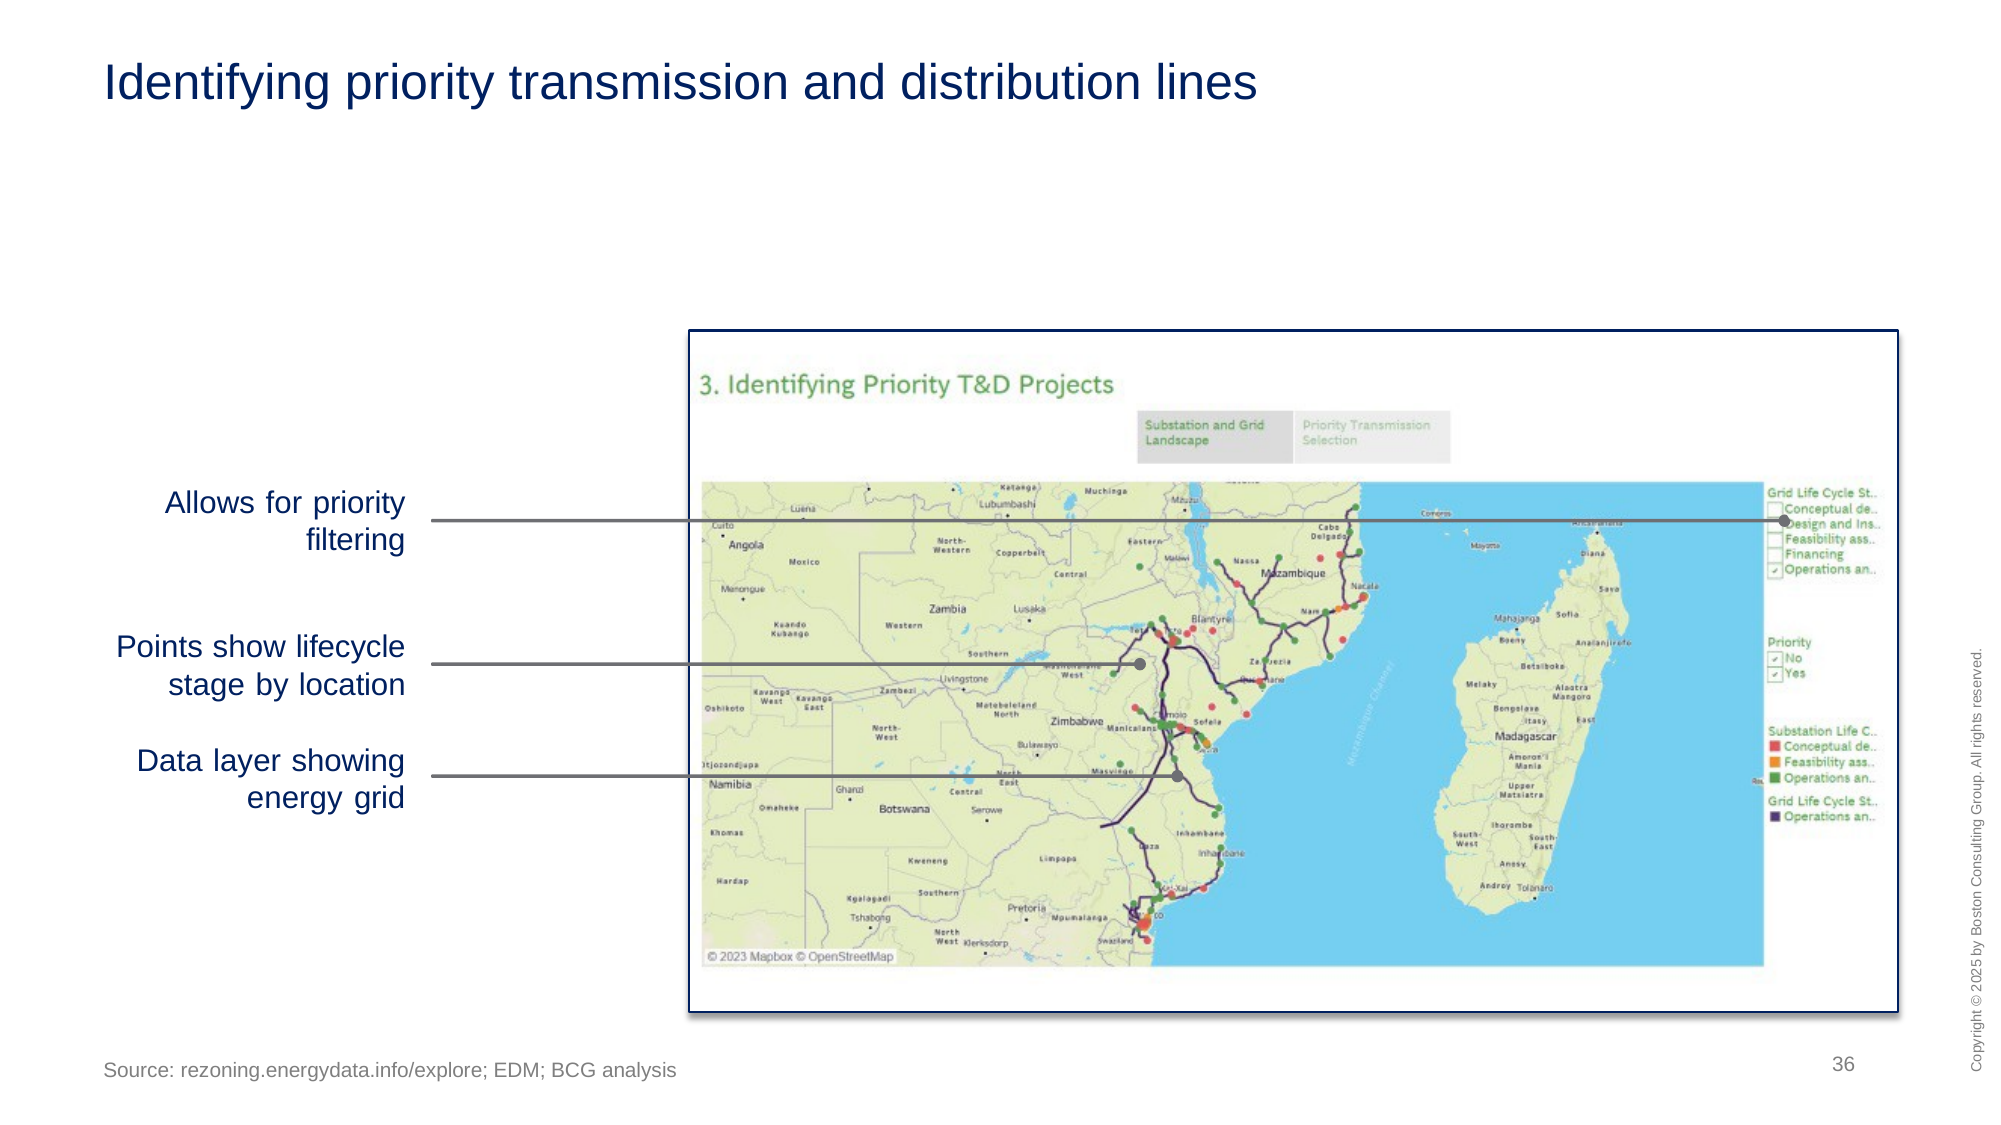

# Identifying priority transmission and distribution lines
Allows for priority
filtering
Points show lifecycle stage by location
Data layer showing
energy grid
Source: rezoning.energydata.info/explore; EDM; BCG analysis